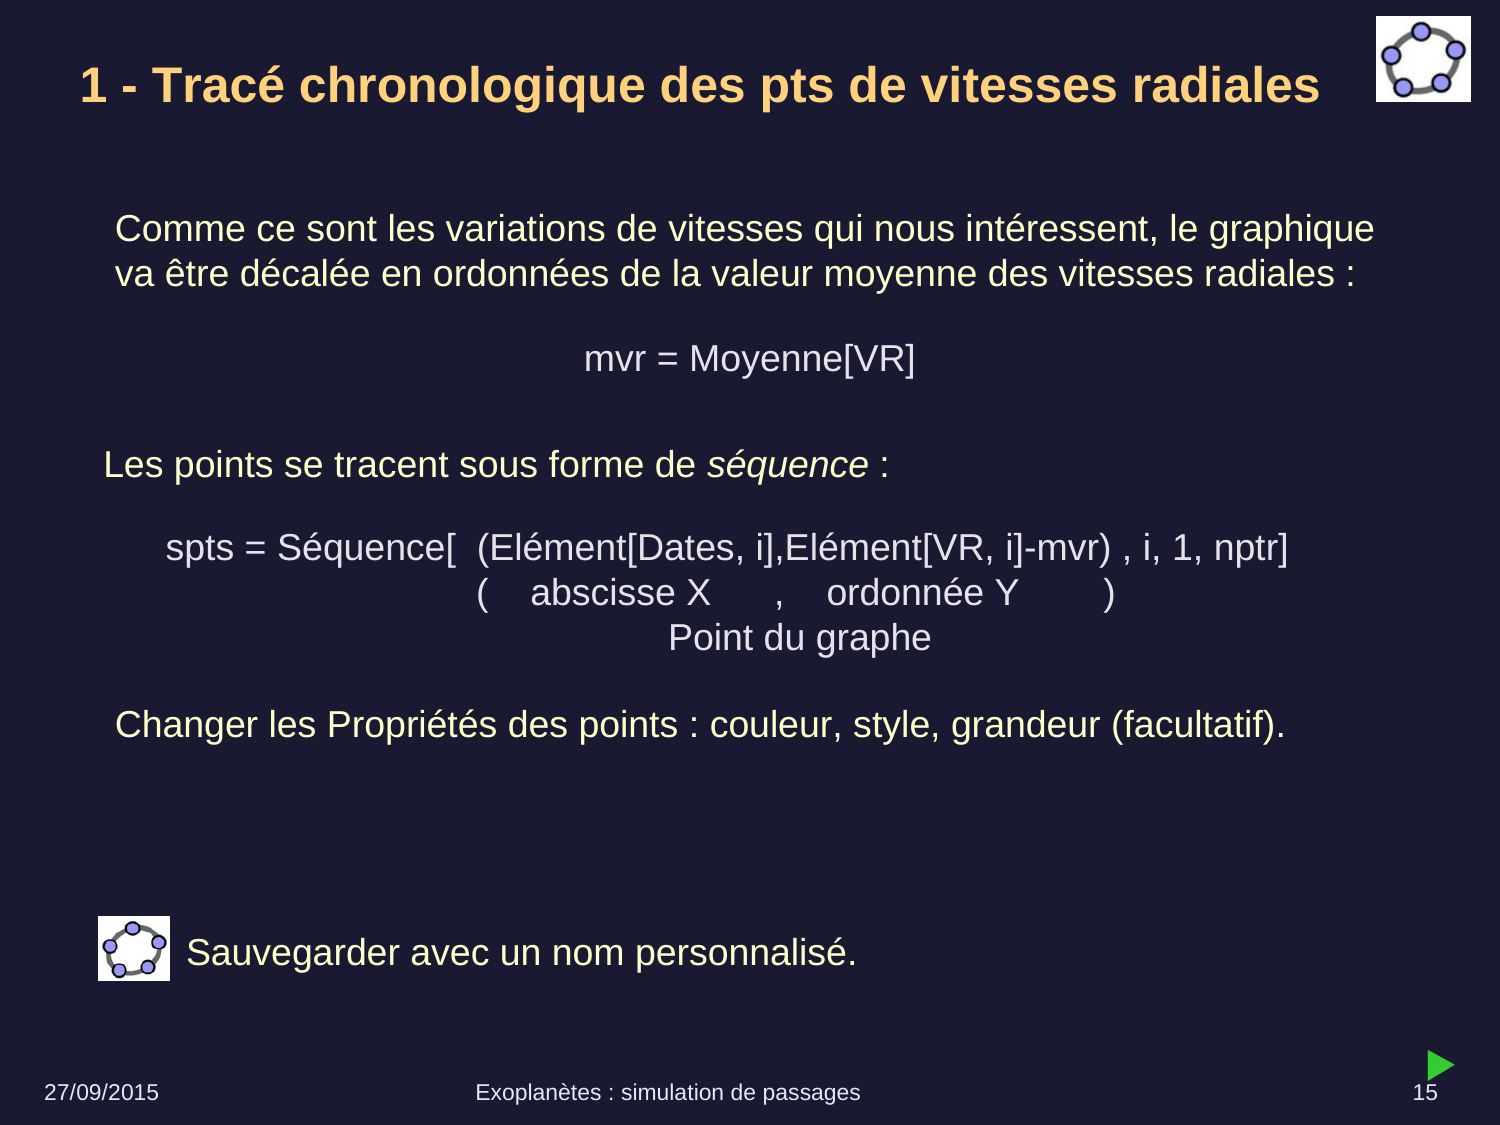

1 - Tracé chronologique des pts de vitesses radiales
Comme ce sont les variations de vitesses qui nous intéressent, le graphique va être décalée en ordonnées de la valeur moyenne des vitesses radiales :
mvr = Moyenne[VR]
Les points se tracent sous forme de séquence :
spts = Séquence[ (Elément[Dates, i],Elément[VR, i]-mvr) , i, 1, nptr]
		 ( abscisse X , ordonnée Y )
		 	 Point du graphe
Changer les Propriétés des points : couleur, style, grandeur (facultatif).
Sauvegarder avec un nom personnalisé.

27/09/2015
Exoplanètes : simulation de passages
15